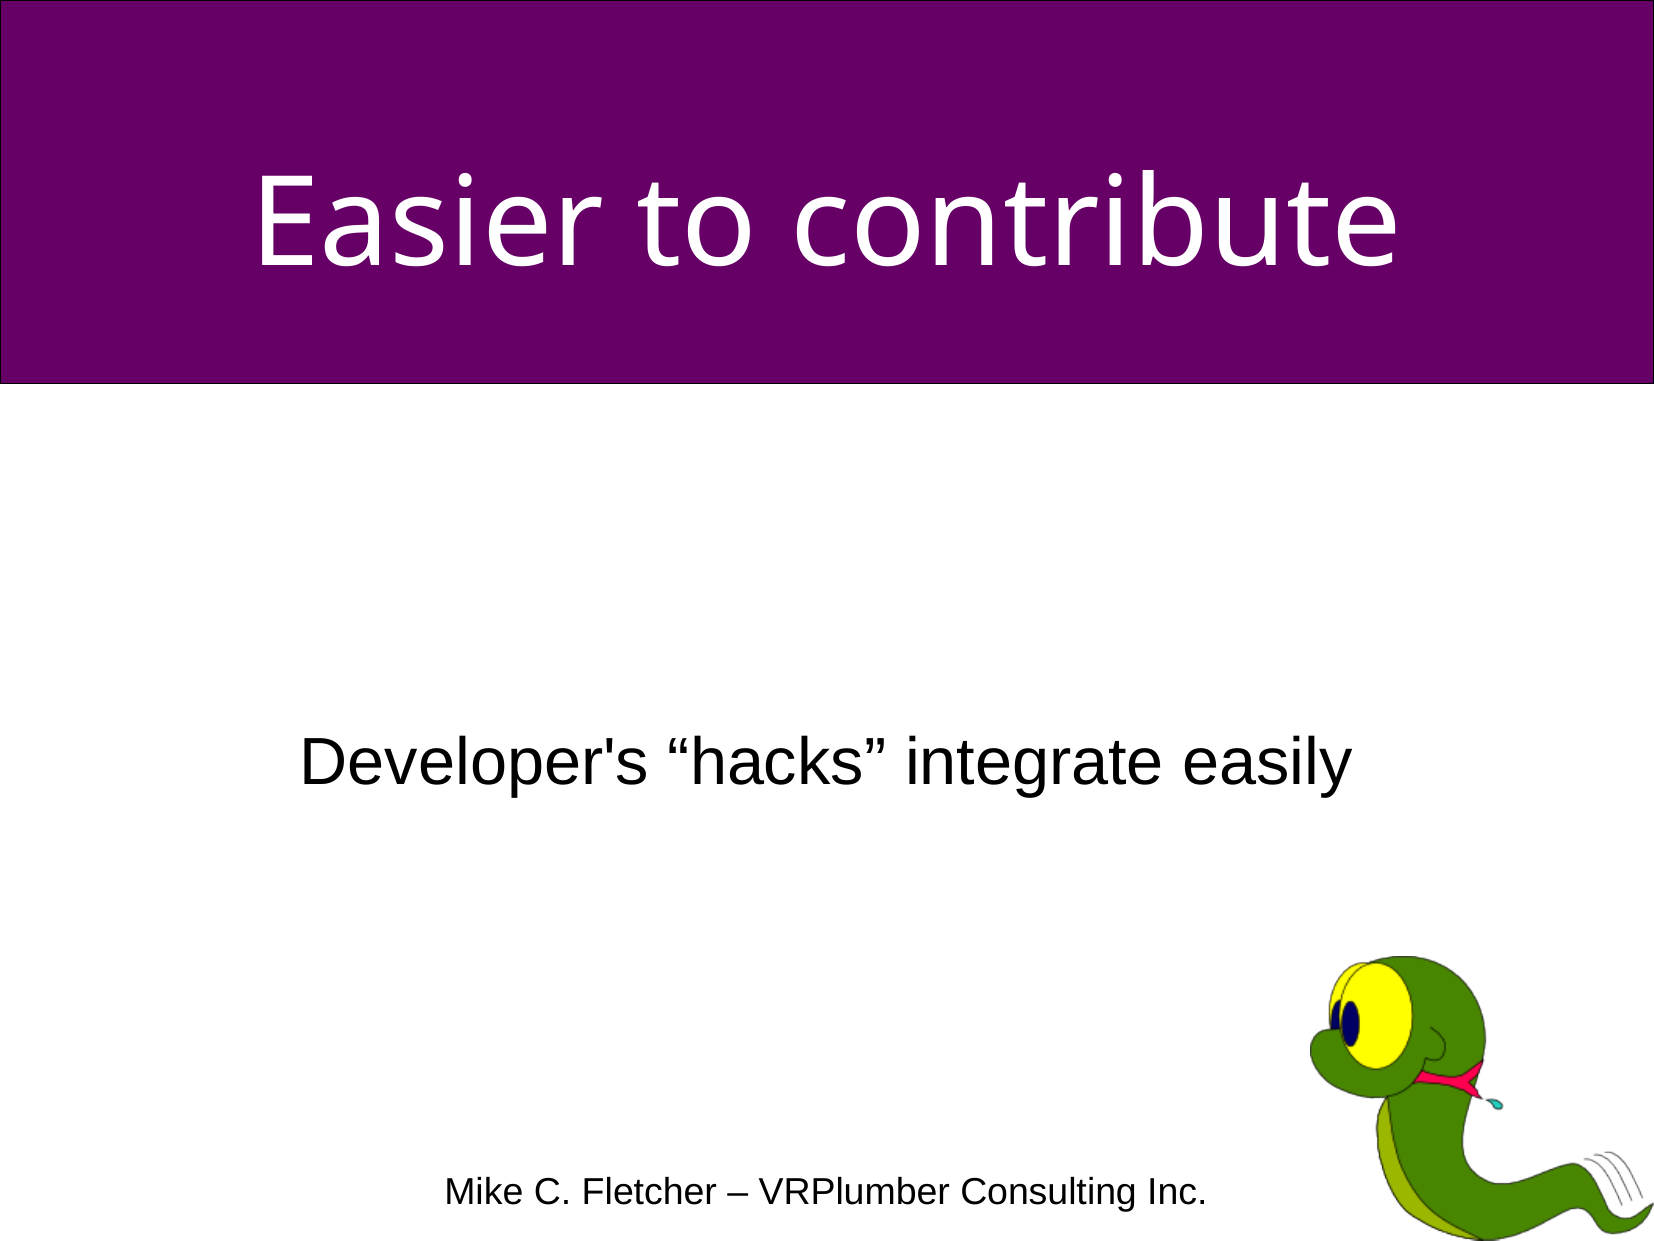

# Easier to contribute
Developer's “hacks” integrate easily